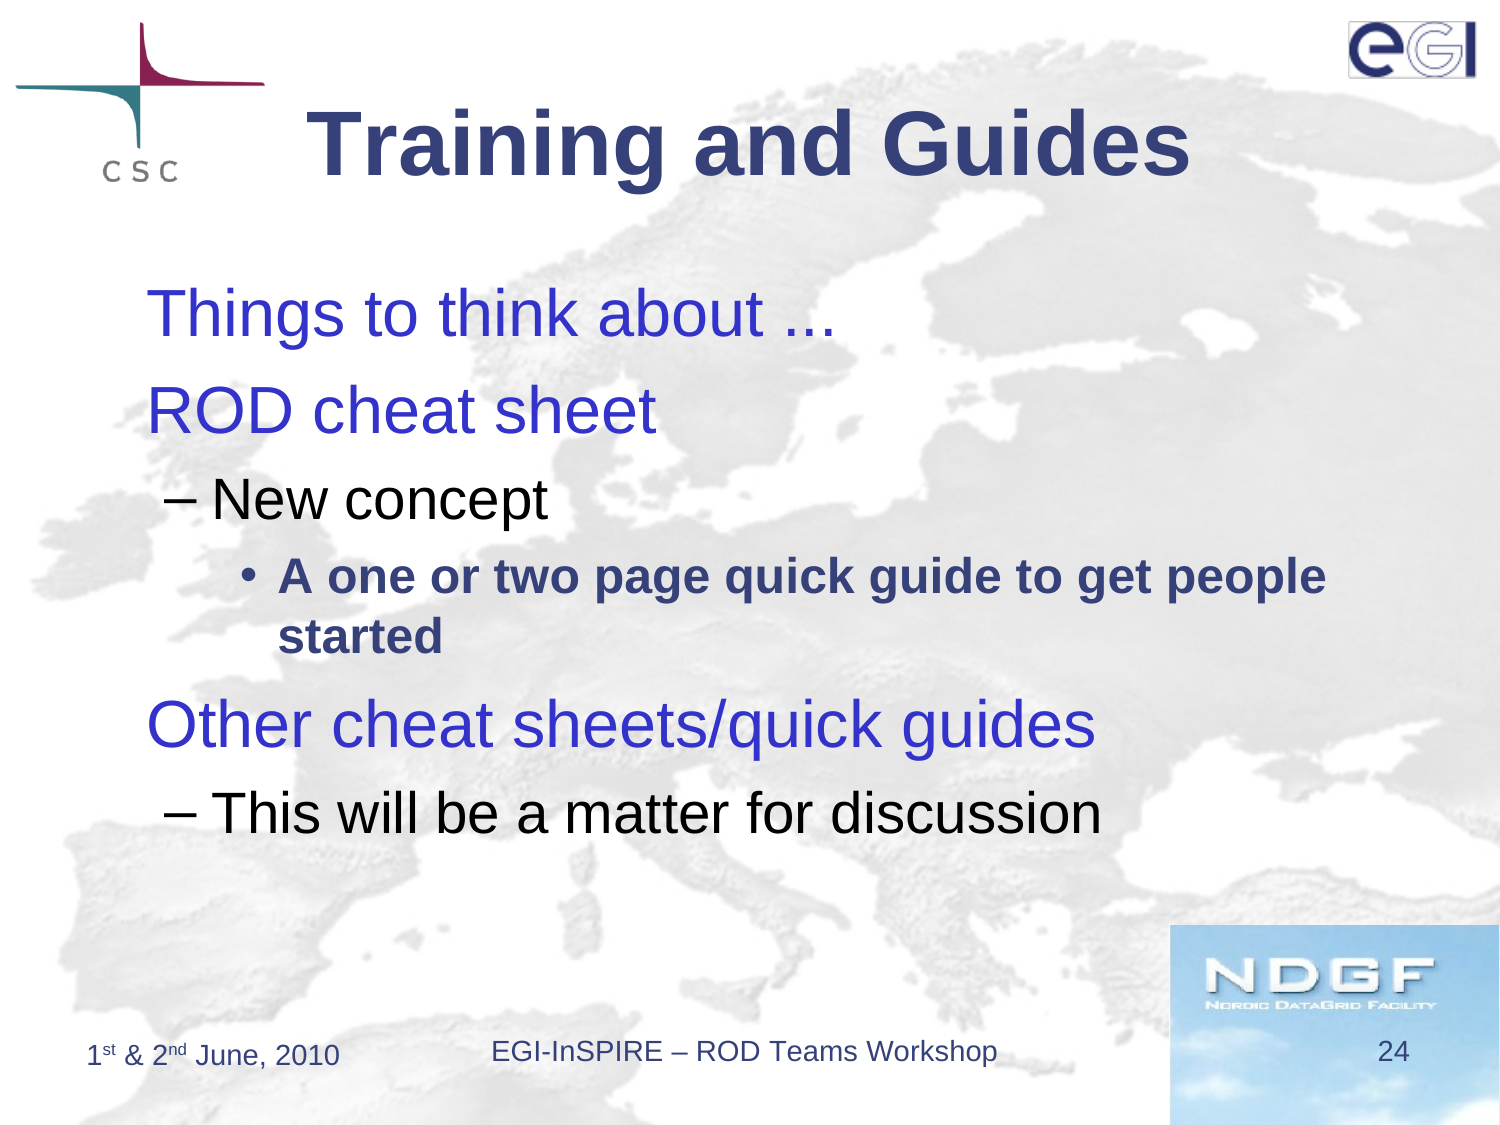

# Training and Guides
Things to think about ...
ROD cheat sheet
New concept
A one or two page quick guide to get people started
Other cheat sheets/quick guides
This will be a matter for discussion
24